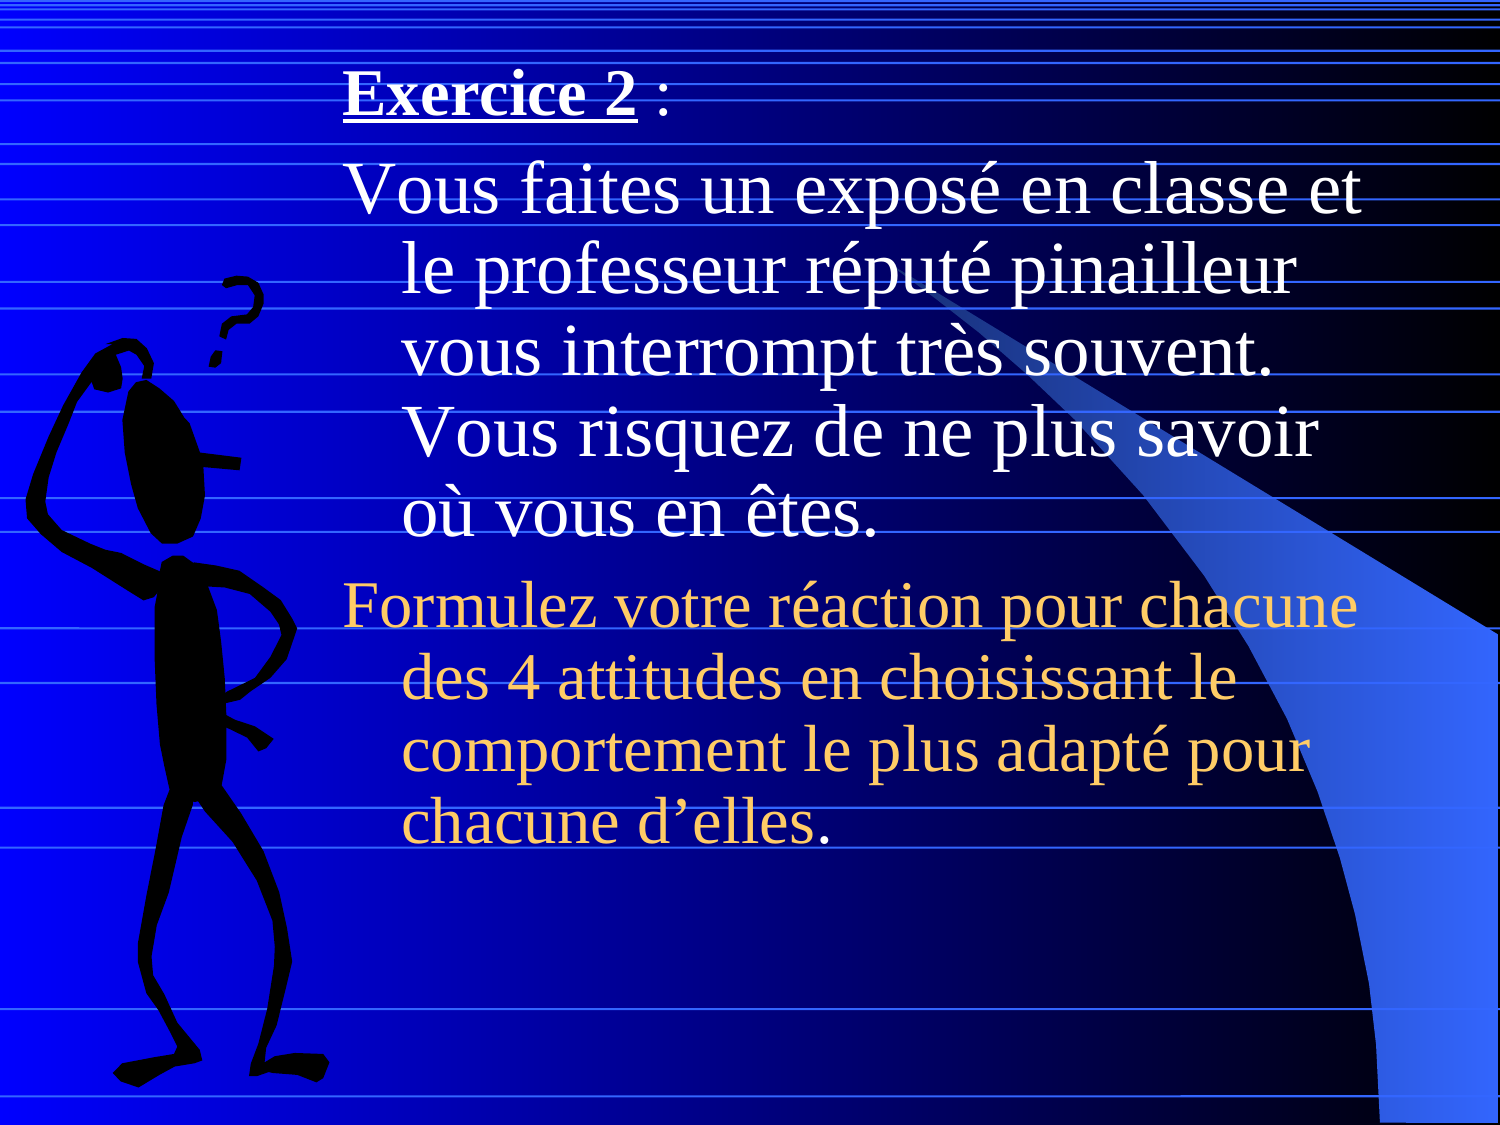

# Exercice 2 :
Vous faites un exposé en classe et le professeur réputé pinailleur vous interrompt très souvent. Vous risquez de ne plus savoir où vous en êtes.
Formulez votre réaction pour chacune des 4 attitudes en choisissant le comportement le plus adapté pour chacune d’elles.